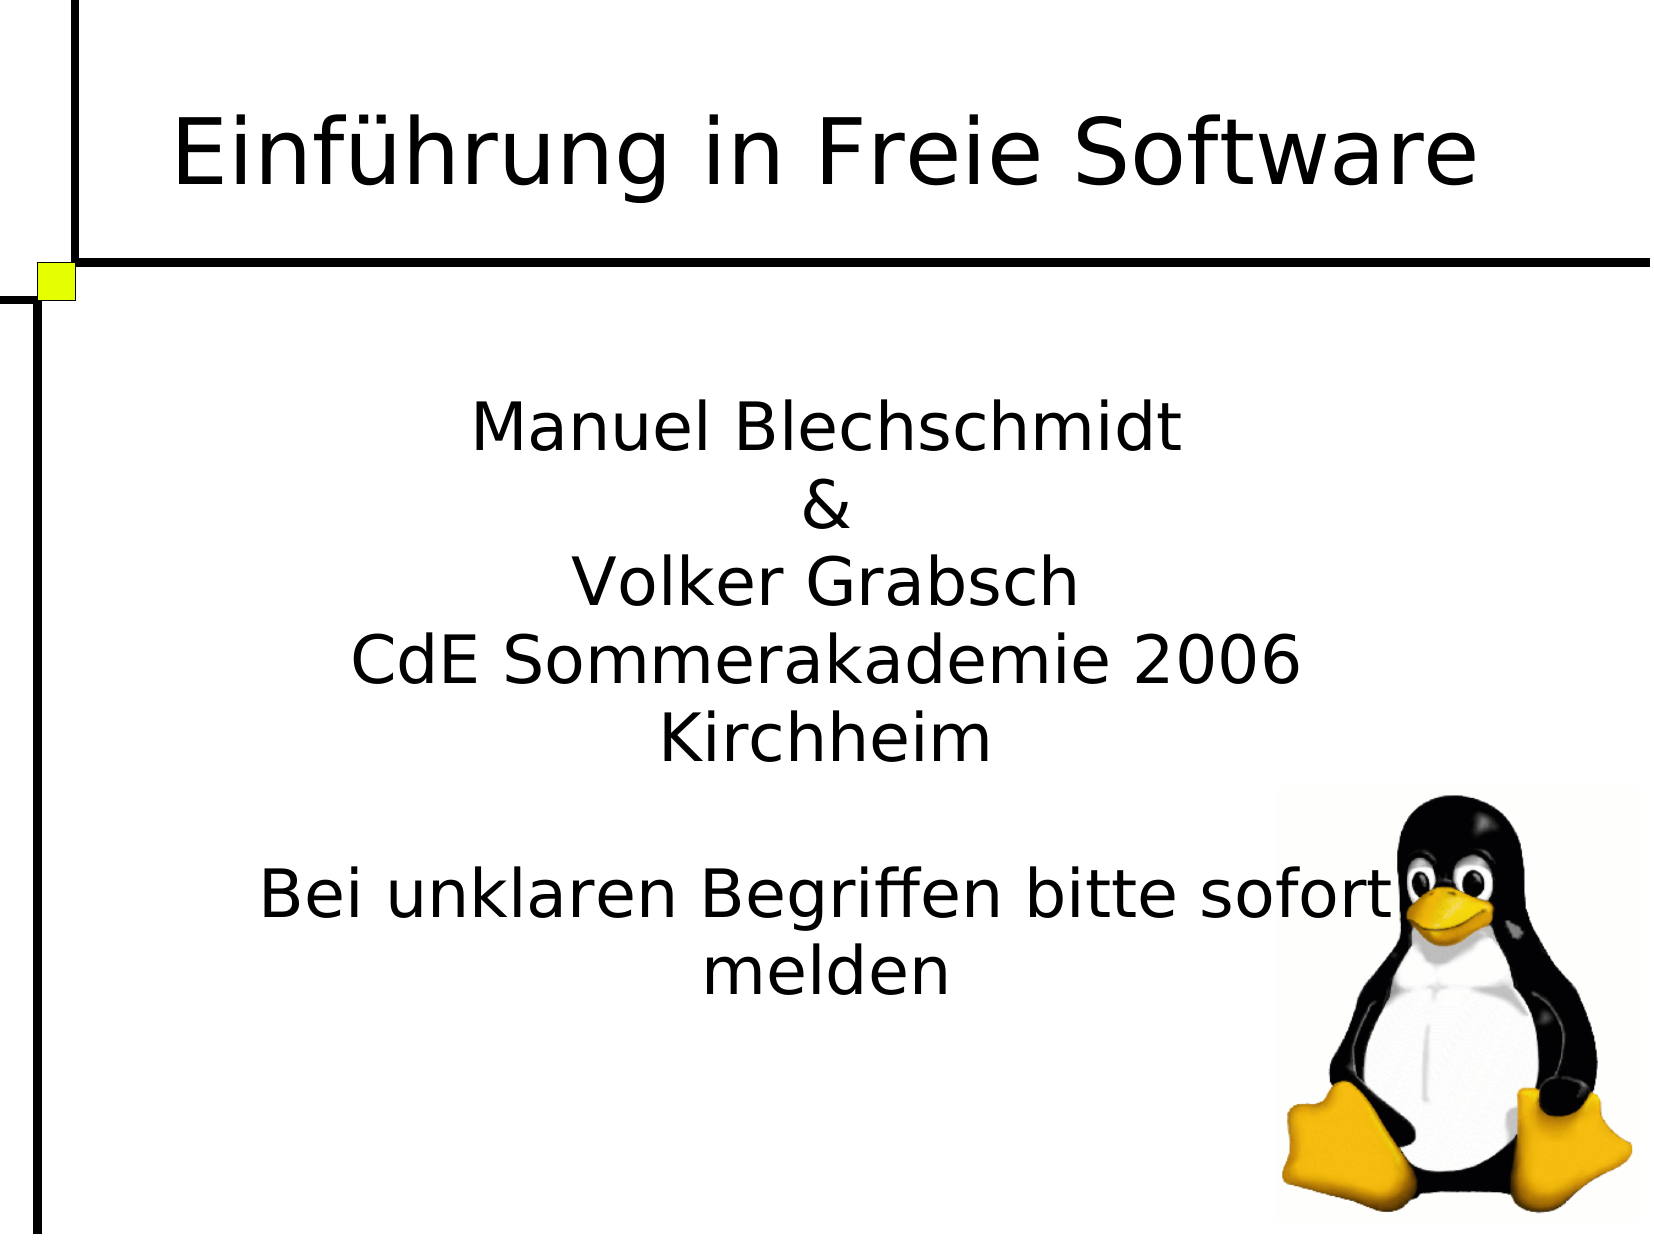

# Einführung in Freie Software
Manuel Blechschmidt
&
Volker Grabsch
CdE Sommerakademie 2006
Kirchheim
Bei unklaren Begriffen bitte sofort
melden